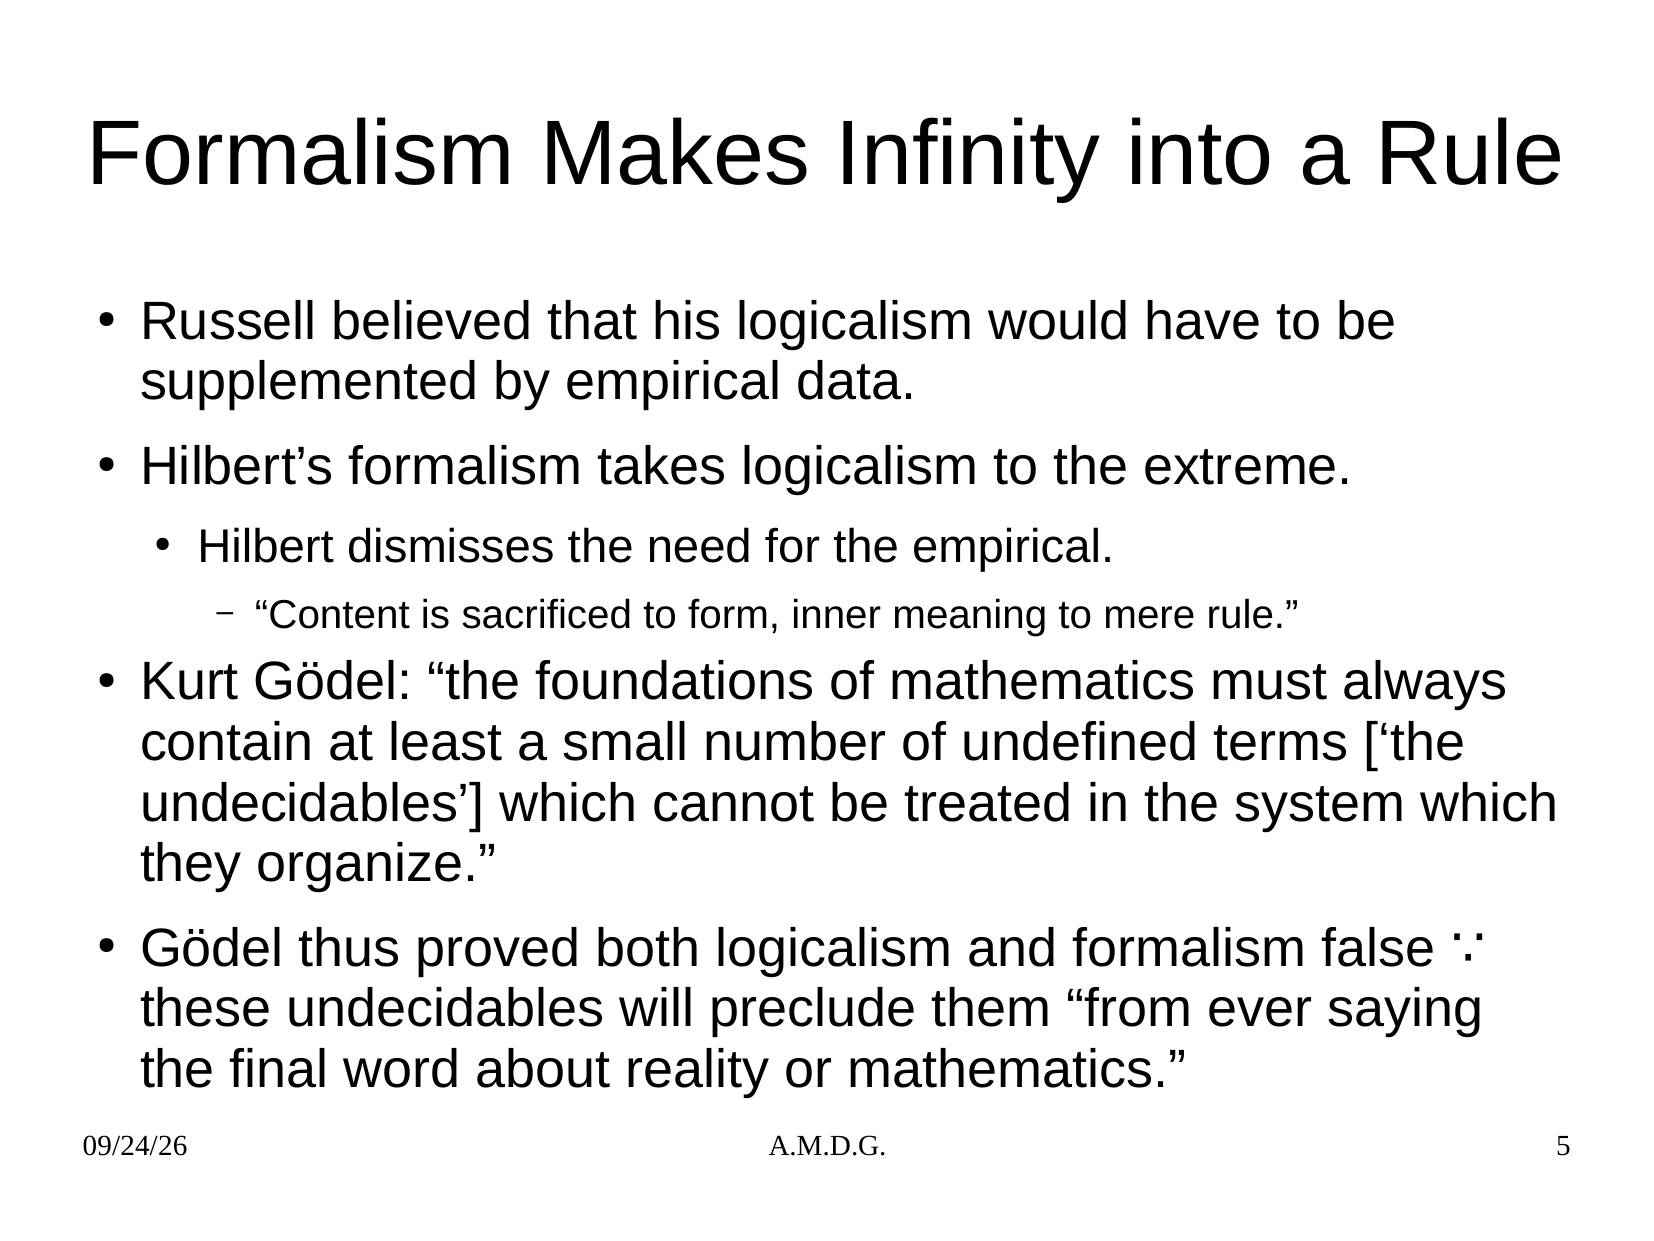

# Formalism Makes Infinity into a Rule
Russell believed that his logicalism would have to be supplemented by empirical data.
Hilbert’s formalism takes logicalism to the extreme.
Hilbert dismisses the need for the empirical.
“Content is sacrificed to form, inner meaning to mere rule.”
Kurt Gödel: “the foundations of mathematics must always contain at least a small number of undefined terms [‘the undecidables’] which cannot be treated in the system which they organize.”
Gödel thus proved both logicalism and formalism false ∵ these undecidables will preclude them “from ever saying the final word about reality or mathematics.”
A.M.D.G.
5